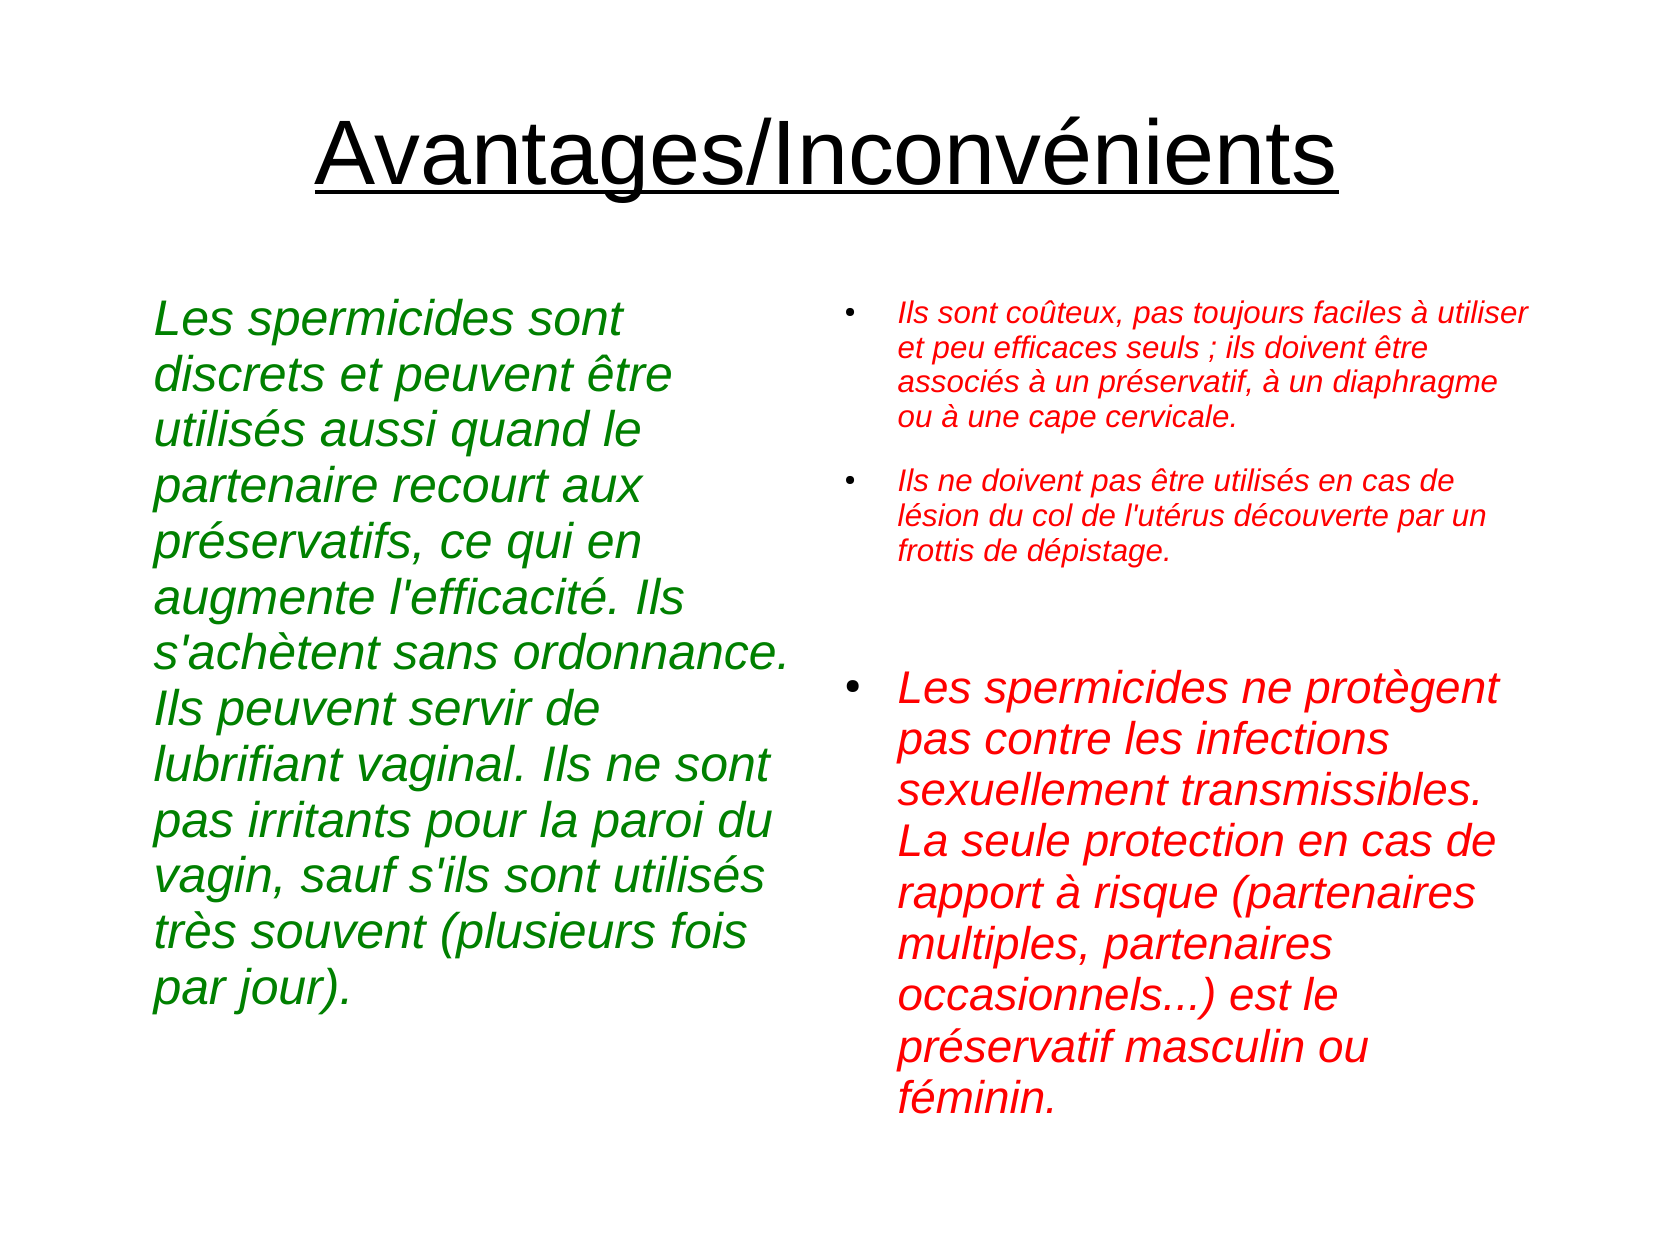

# Avantages/Inconvénients
Les spermicides sont discrets et peuvent être utilisés aussi quand le partenaire recourt aux préservatifs, ce qui en augmente l'efficacité. Ils s'achètent sans ordonnance. Ils peuvent servir de lubrifiant vaginal. Ils ne sont pas irritants pour la paroi du vagin, sauf s'ils sont utilisés très souvent (plusieurs fois par jour).
Ils sont coûteux, pas toujours faciles à utiliser et peu efficaces seuls ; ils doivent être associés à un préservatif, à un diaphragme ou à une cape cervicale.
Ils ne doivent pas être utilisés en cas de lésion du col de l'utérus découverte par un frottis de dépistage.
Les spermicides ne protègent pas contre les infections sexuellement transmissibles. La seule protection en cas de rapport à risque (partenaires multiples, partenaires occasionnels...) est le préservatif masculin ou féminin.